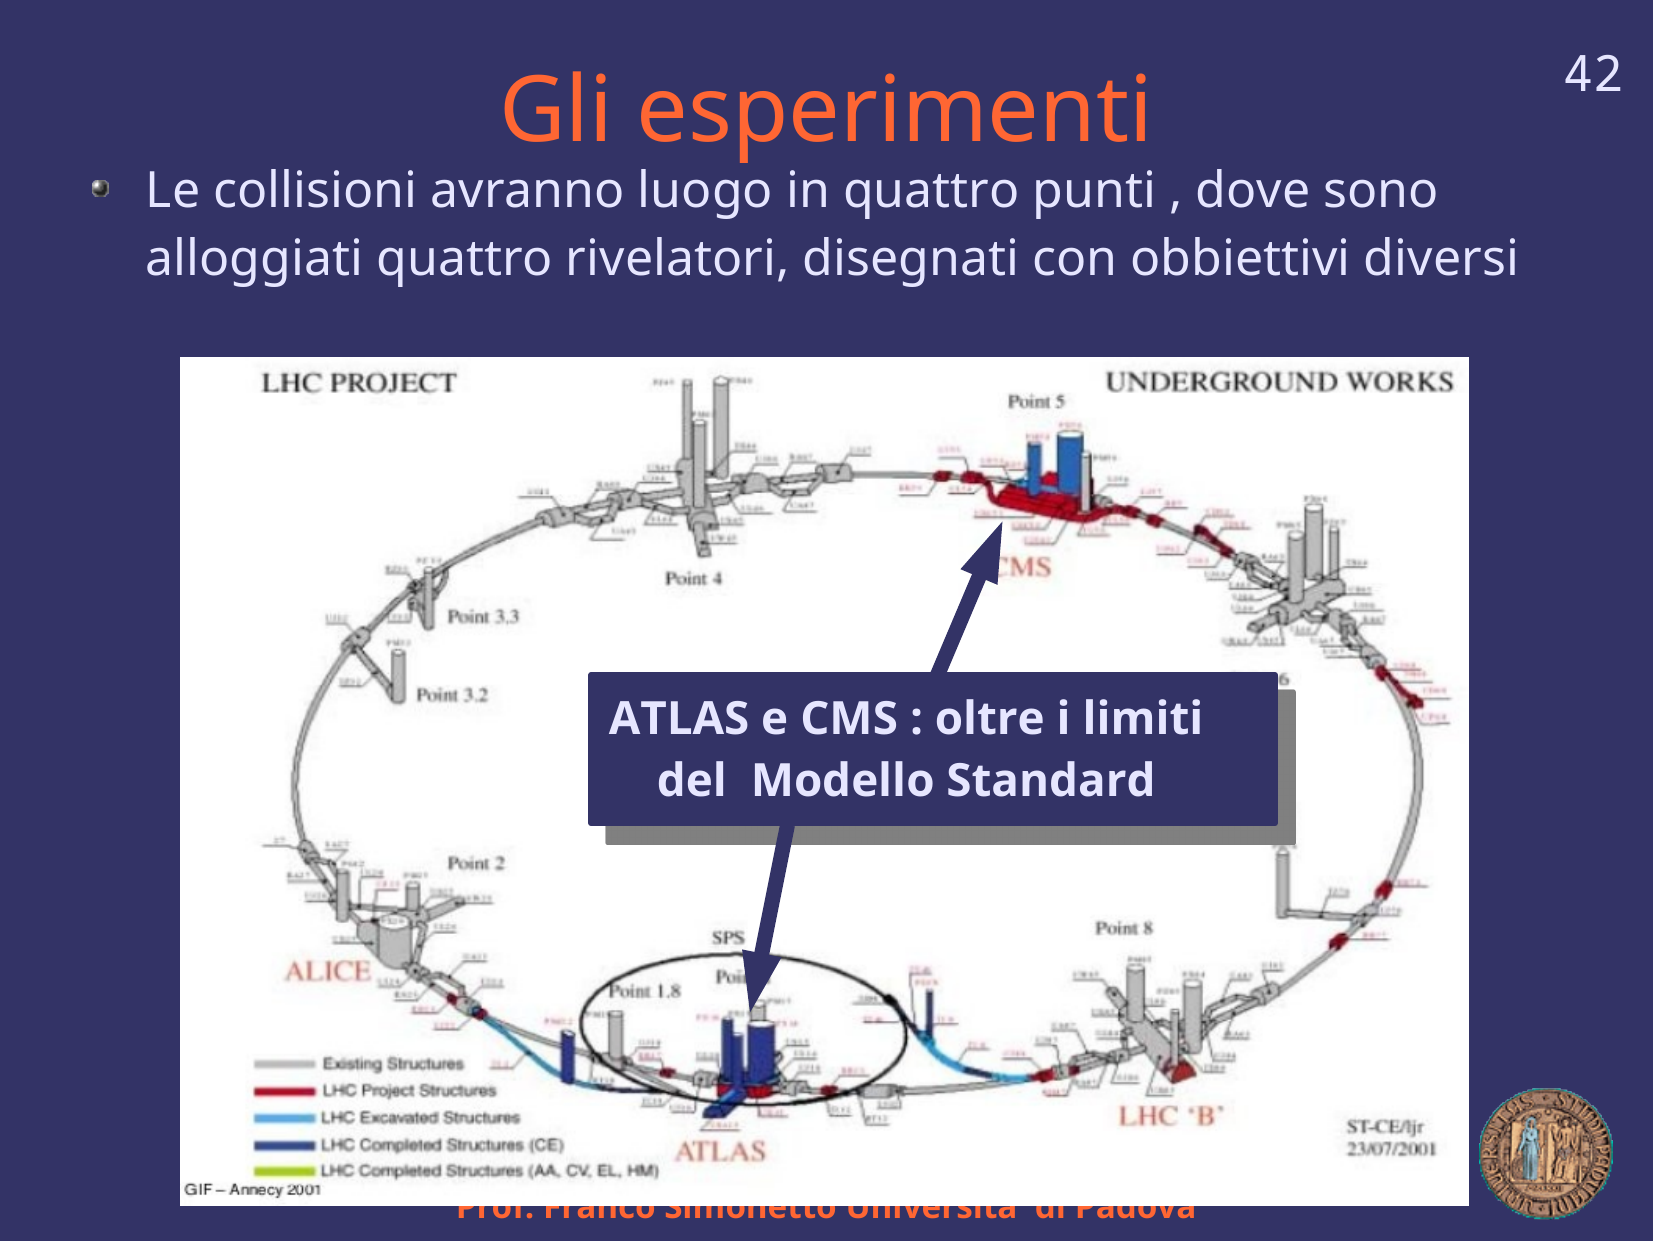

42
# Gli esperimenti
Le collisioni avranno luogo in quattro punti , dove sono alloggiati quattro rivelatori, disegnati con obbiettivi diversi
ATLAS e CMS : oltre i limiti
del Modello Standard